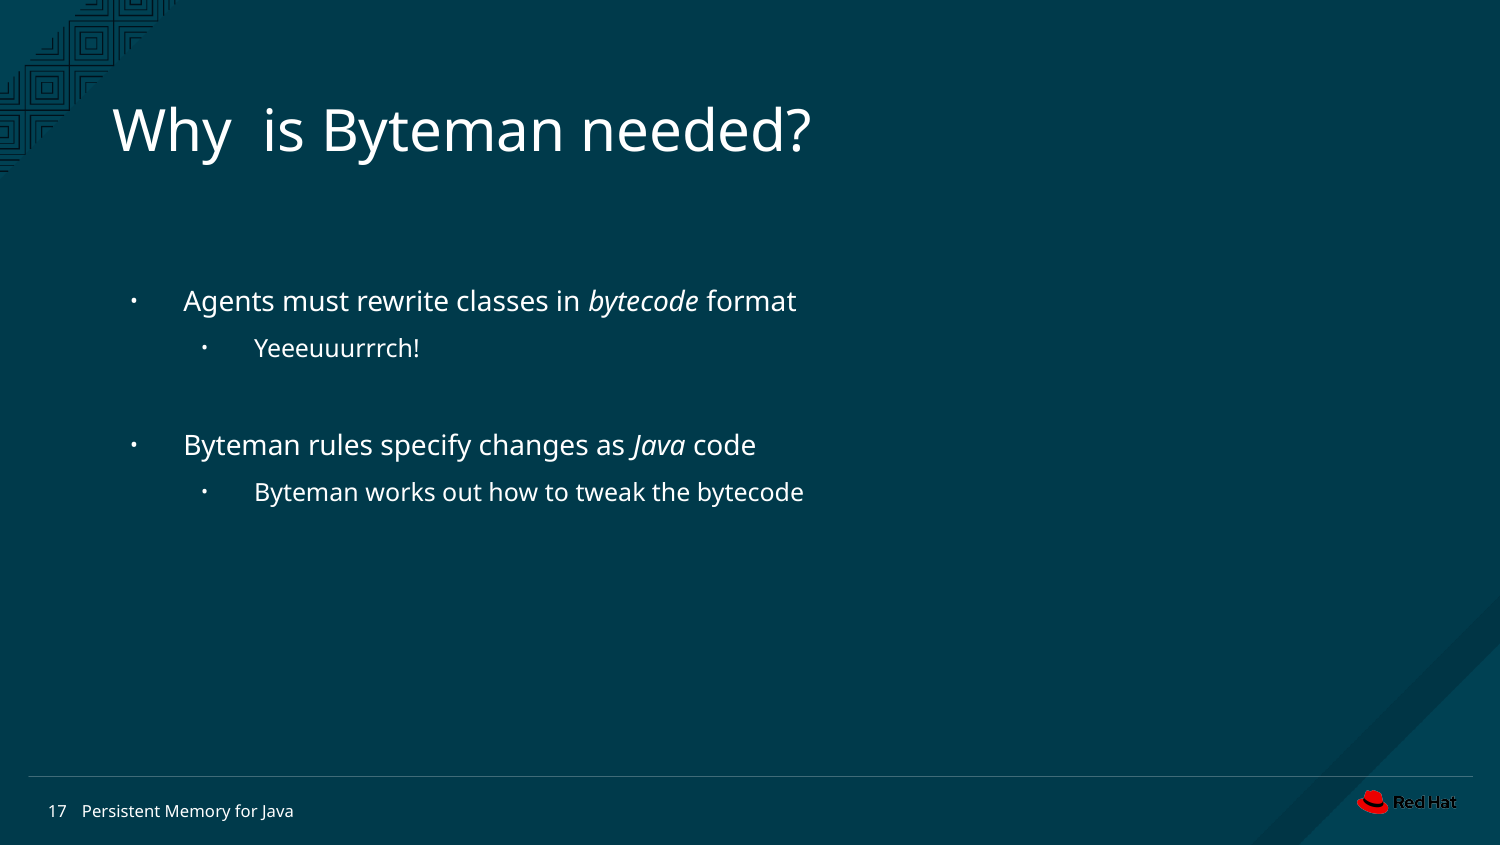

# Why is Byteman needed?
Agents must rewrite classes in bytecode format
Yeeeuuurrrch!
Byteman rules specify changes as Java code
Byteman works out how to tweak the bytecode
17
INSERT DESIGNATOR, IF NEEDED